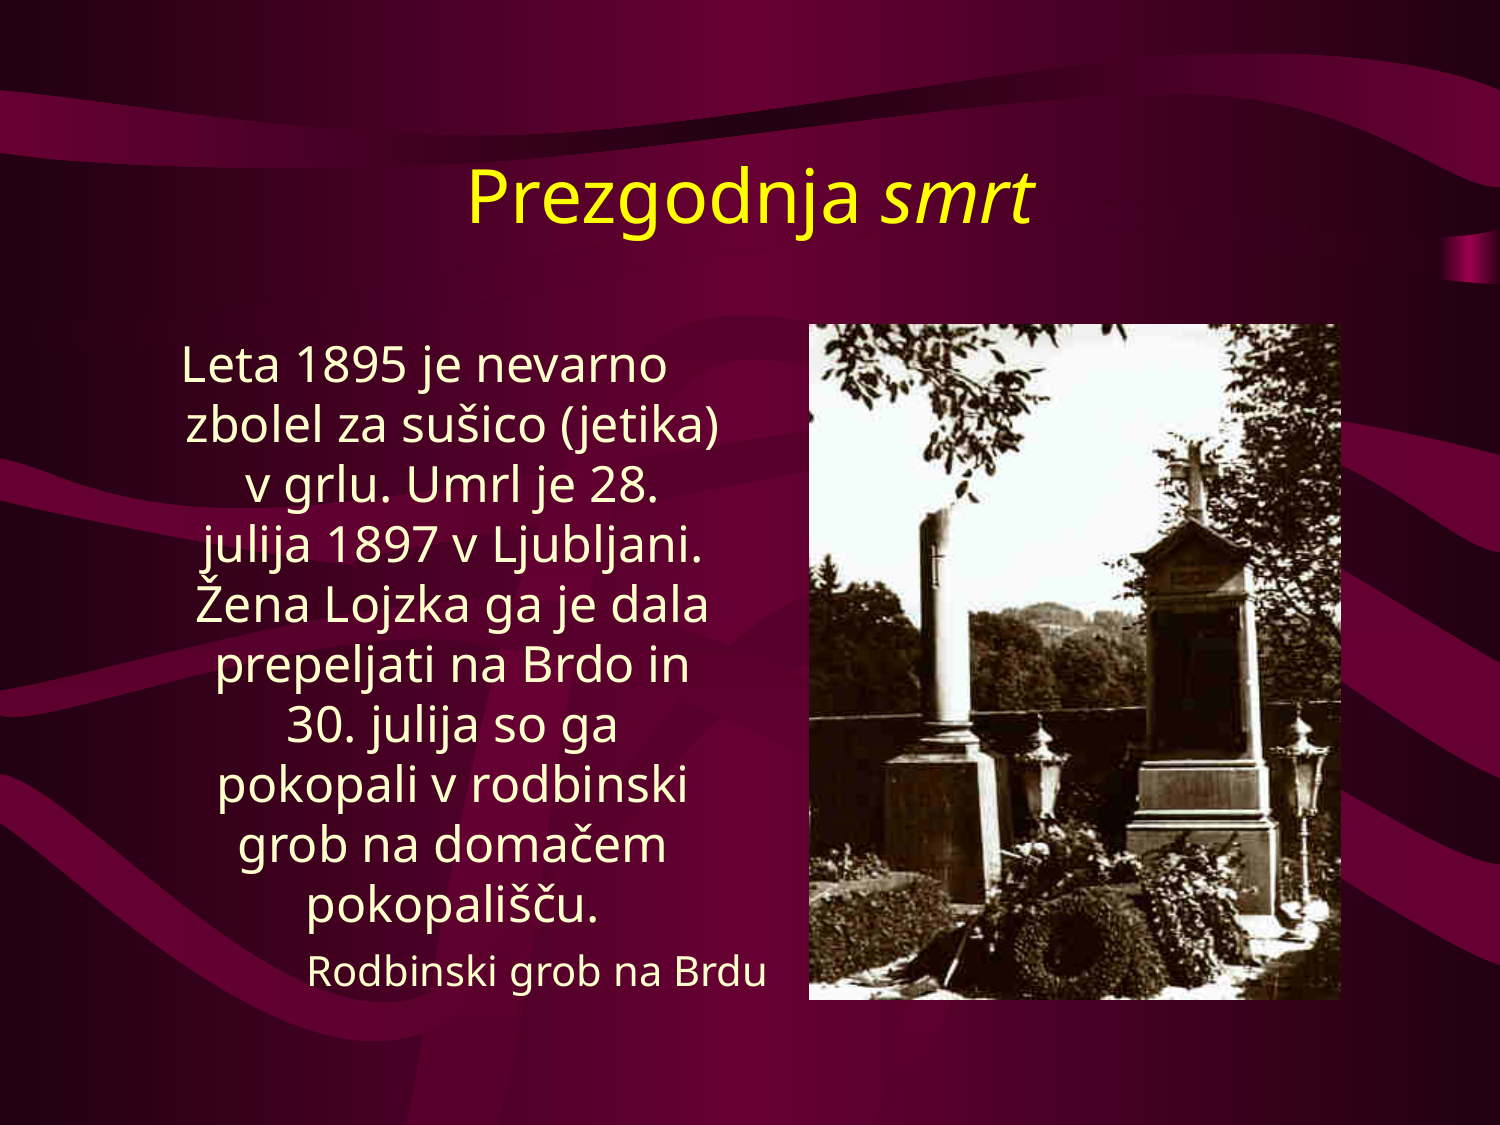

# Prezgodnja smrt
Leta 1895 je nevarno zbolel za sušico (jetika) v grlu. Umrl je 28. julija 1897 v Ljubljani. Žena Lojzka ga je dala prepeljati na Brdo in 30. julija so ga pokopali v rodbinski grob na domačem pokopališču.
Rodbinski grob na Brdu